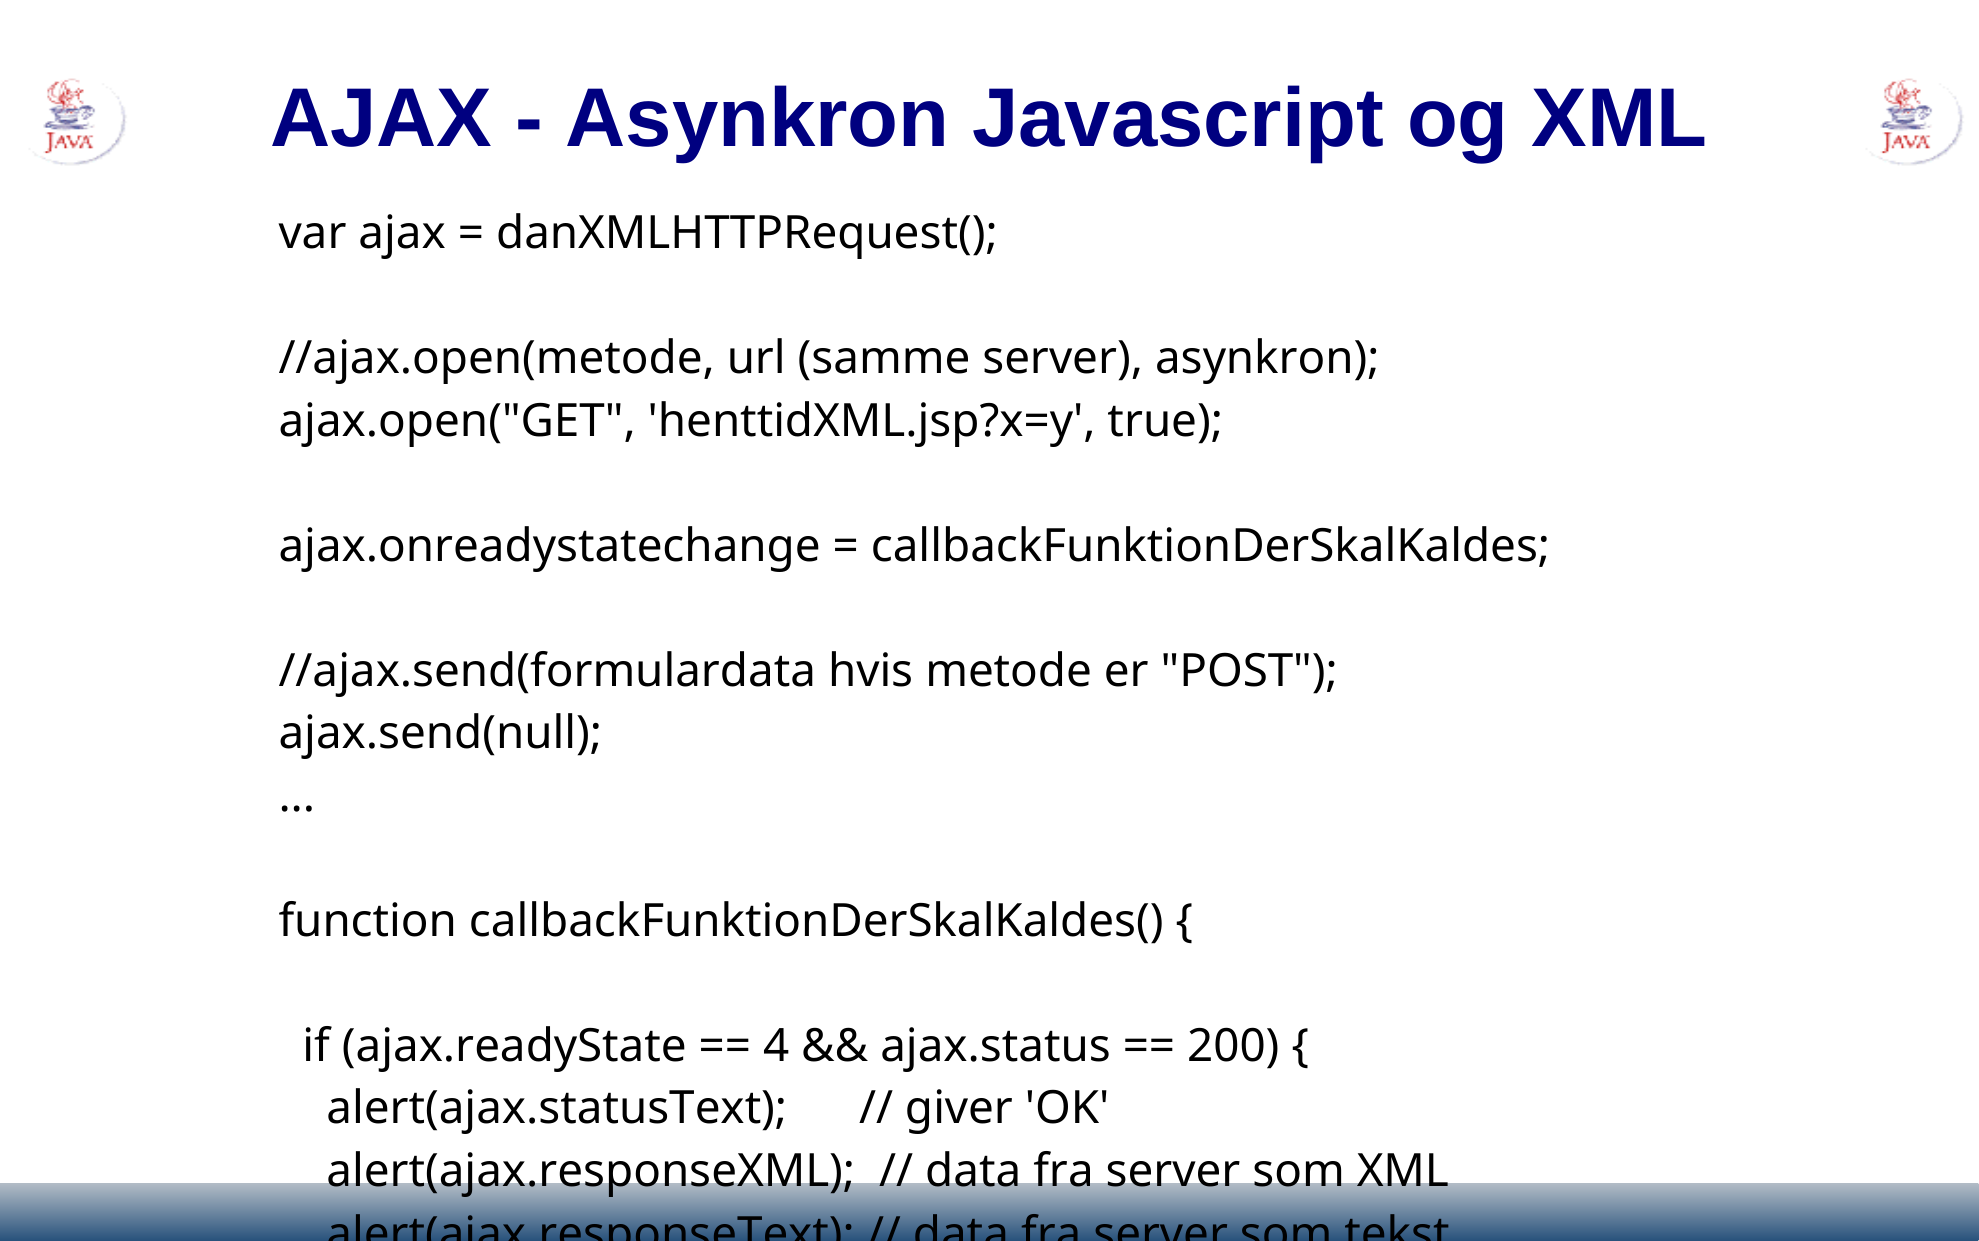

# AJAX - Asynkron Javascript og XML
var ajax = danXMLHTTPRequest();
//ajax.open(metode, url (samme server), asynkron);
ajax.open("GET", 'henttidXML.jsp?x=y', true);
ajax.onreadystatechange = callbackFunktionDerSkalKaldes;
//ajax.send(formulardata hvis metode er "POST");
ajax.send(null);
...
function callbackFunktionDerSkalKaldes() {
 if (ajax.readyState == 4 && ajax.status == 200) {
 alert(ajax.statusText); // giver 'OK'
 alert(ajax.responseXML); // data fra server som XML
 alert(ajax.responseText); // data fra server som tekst